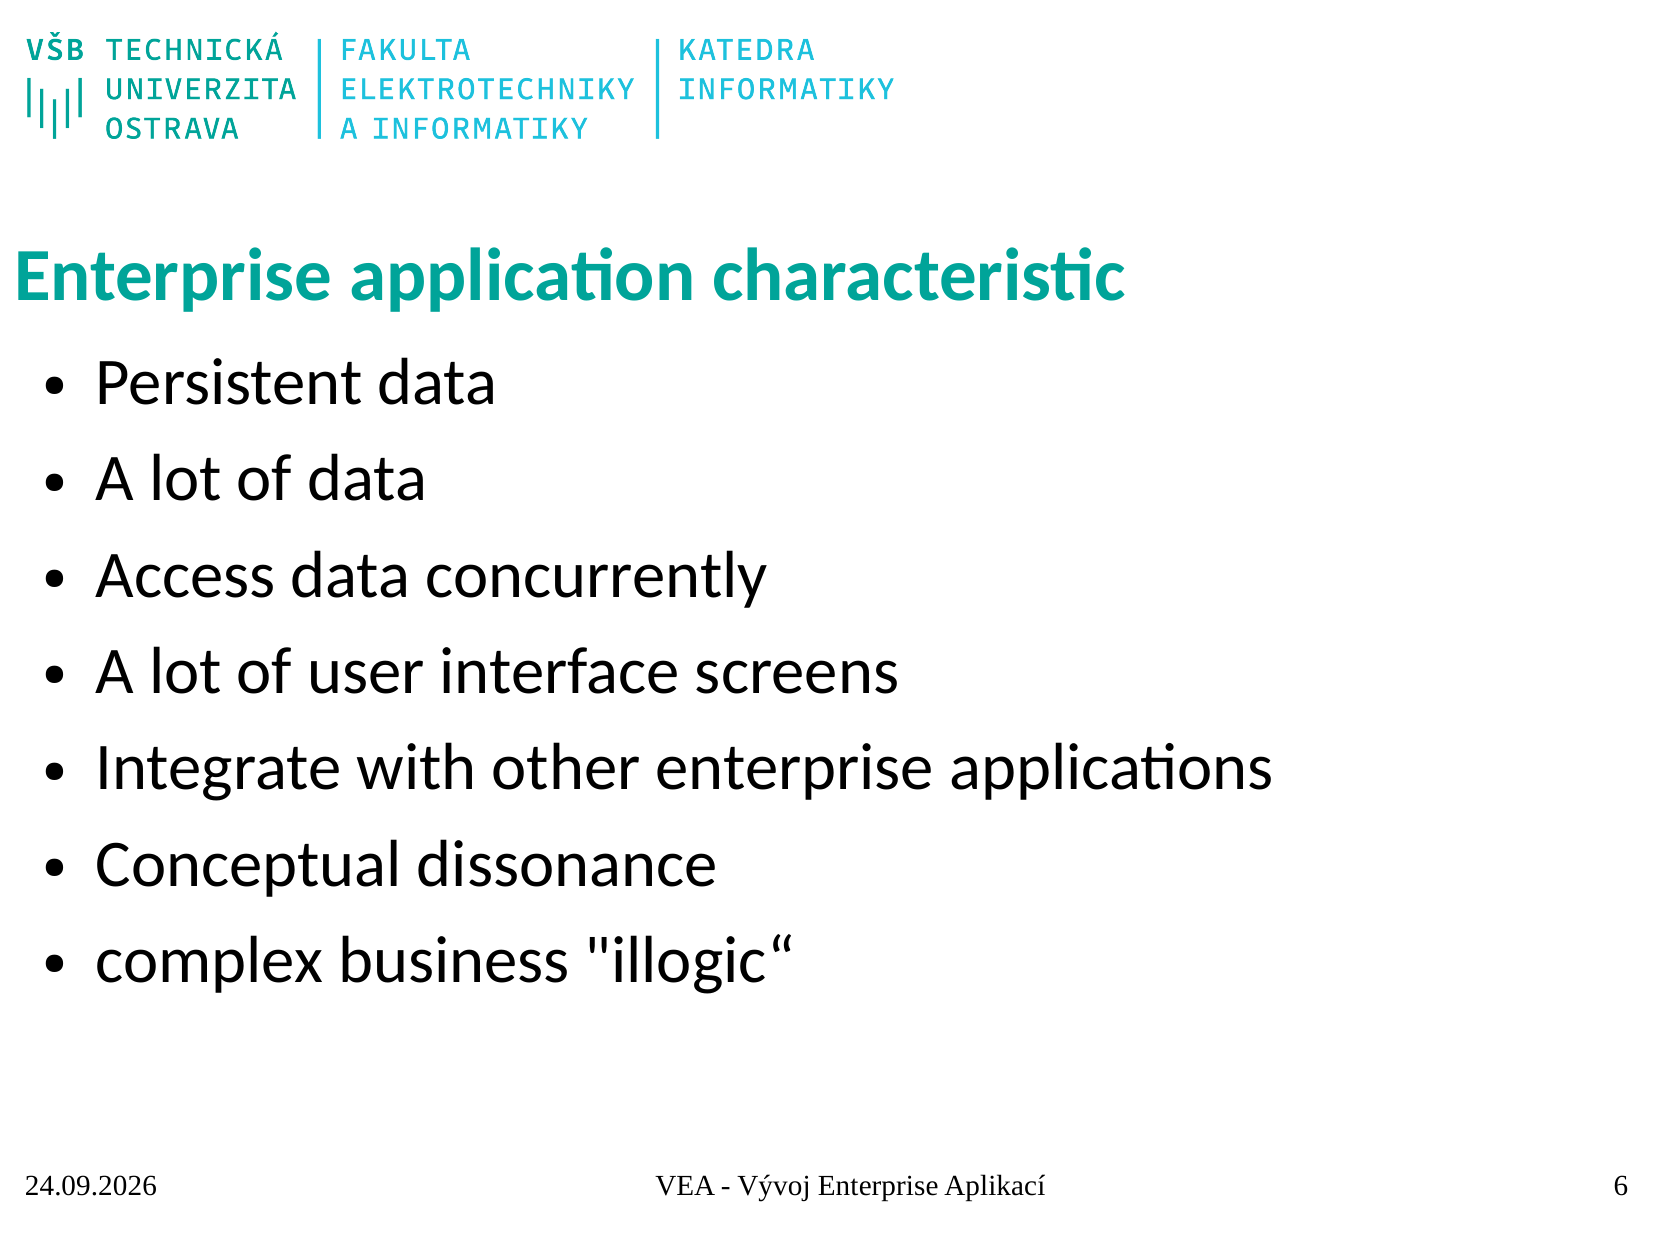

Enterprise application characteristic
# Persistent data
A lot of data
Access data concurrently
A lot of user interface screens
Integrate with other enterprise applications
Conceptual dissonance
complex business "illogic“
VEA - Vývoj Enterprise Aplikací
6